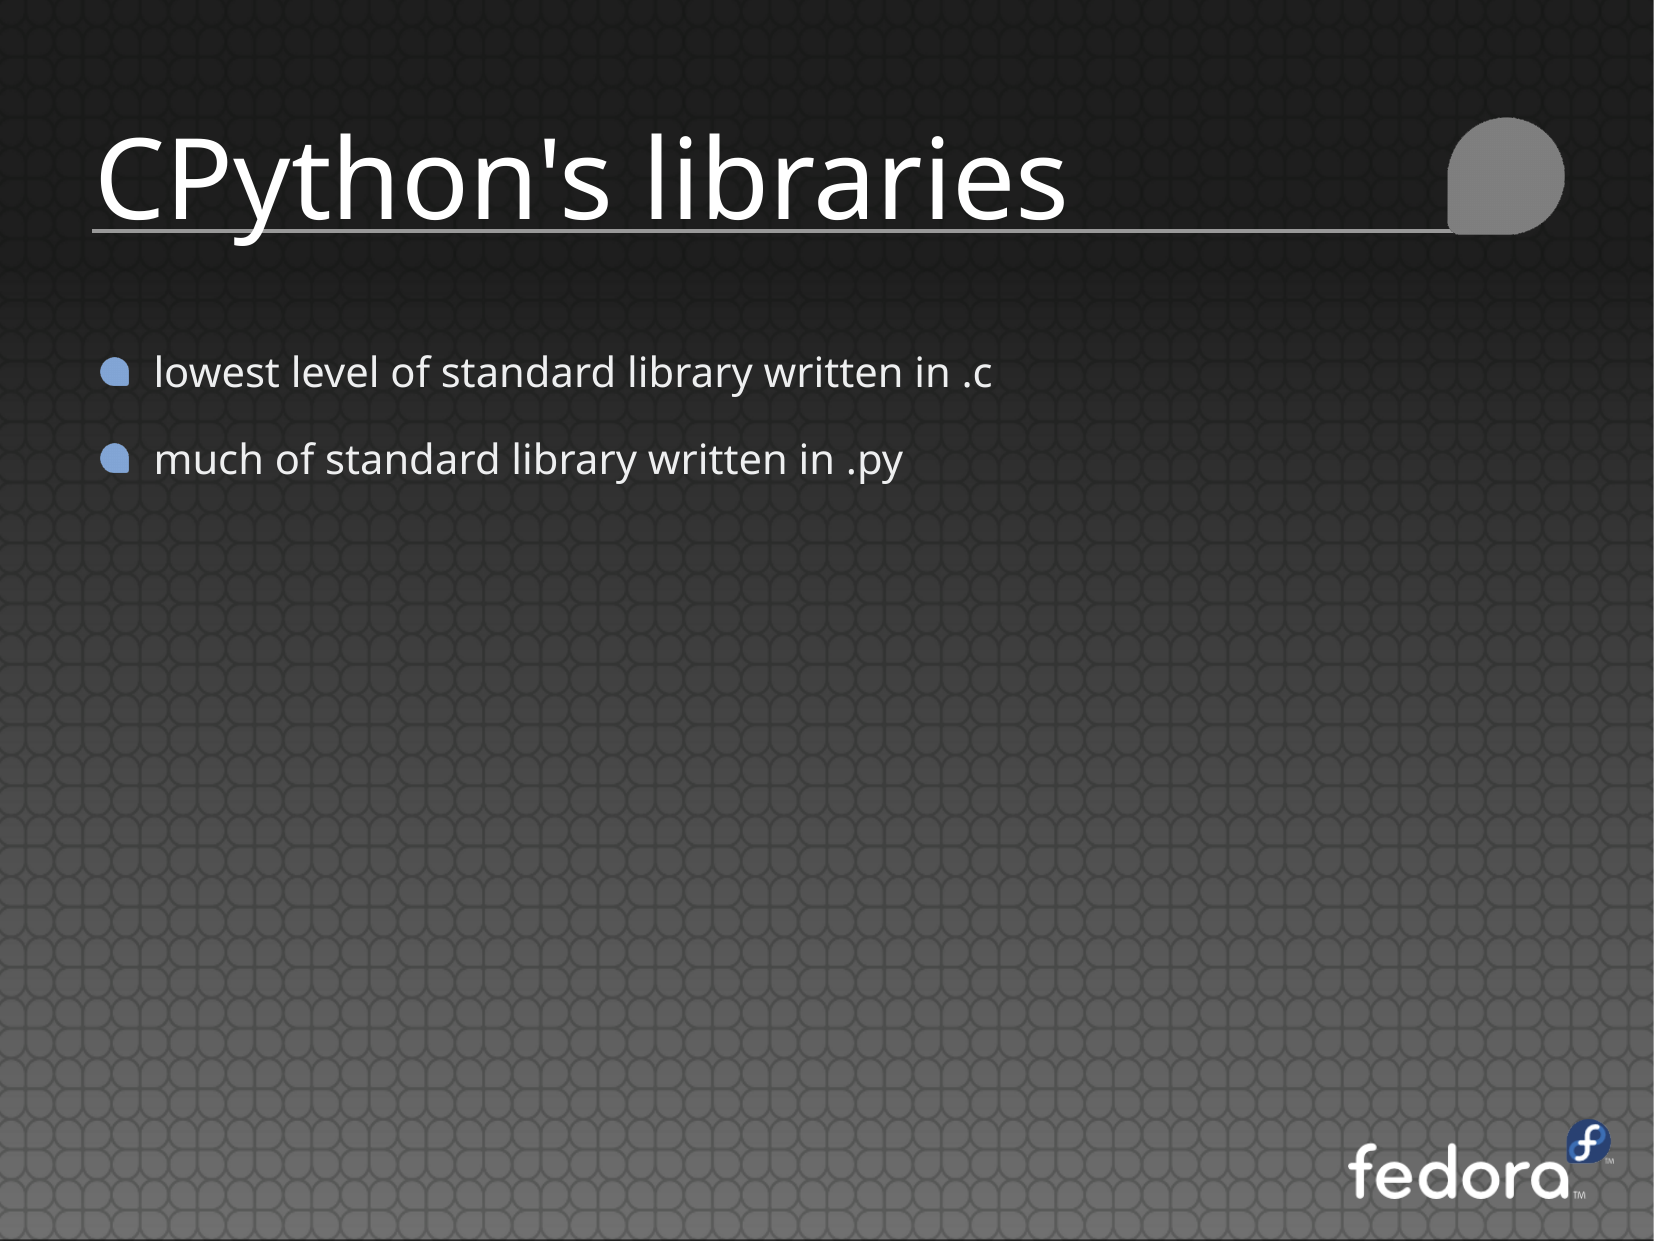

CPython's libraries
# lowest level of standard library written in .c
much of standard library written in .py